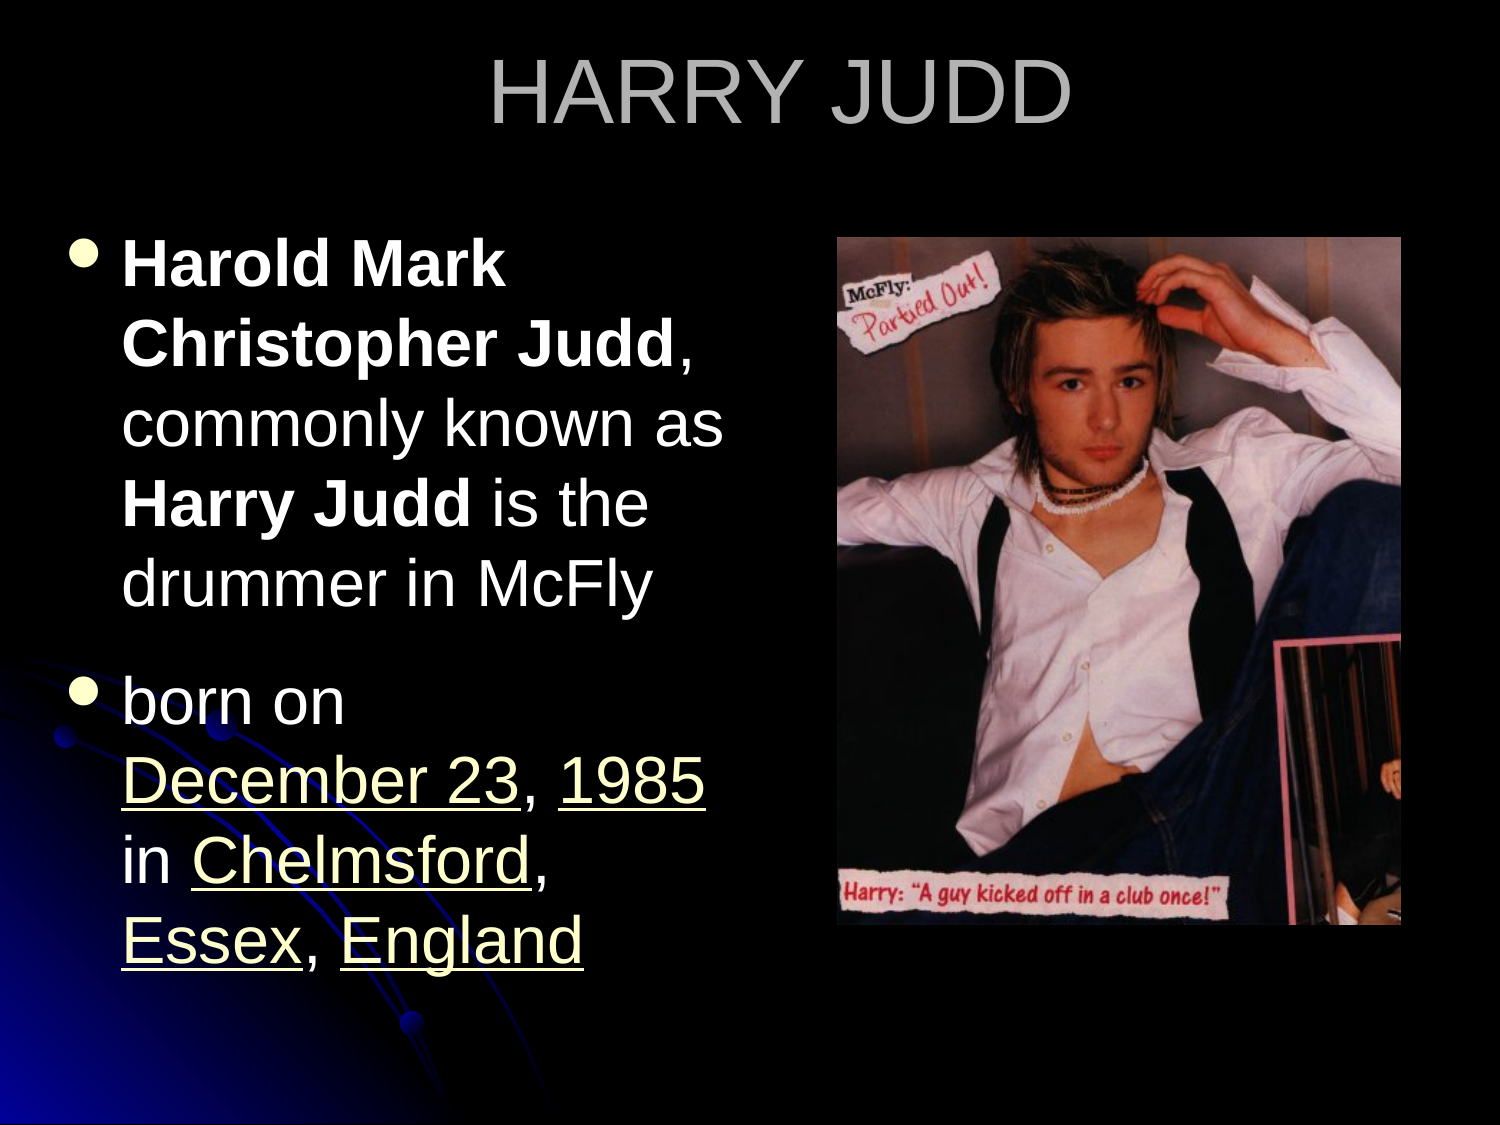

# HARRY JUDD
Harold Mark Christopher Judd, commonly known as Harry Judd is the drummer in McFly
born on December 23, 1985 in Chelmsford, Essex, England